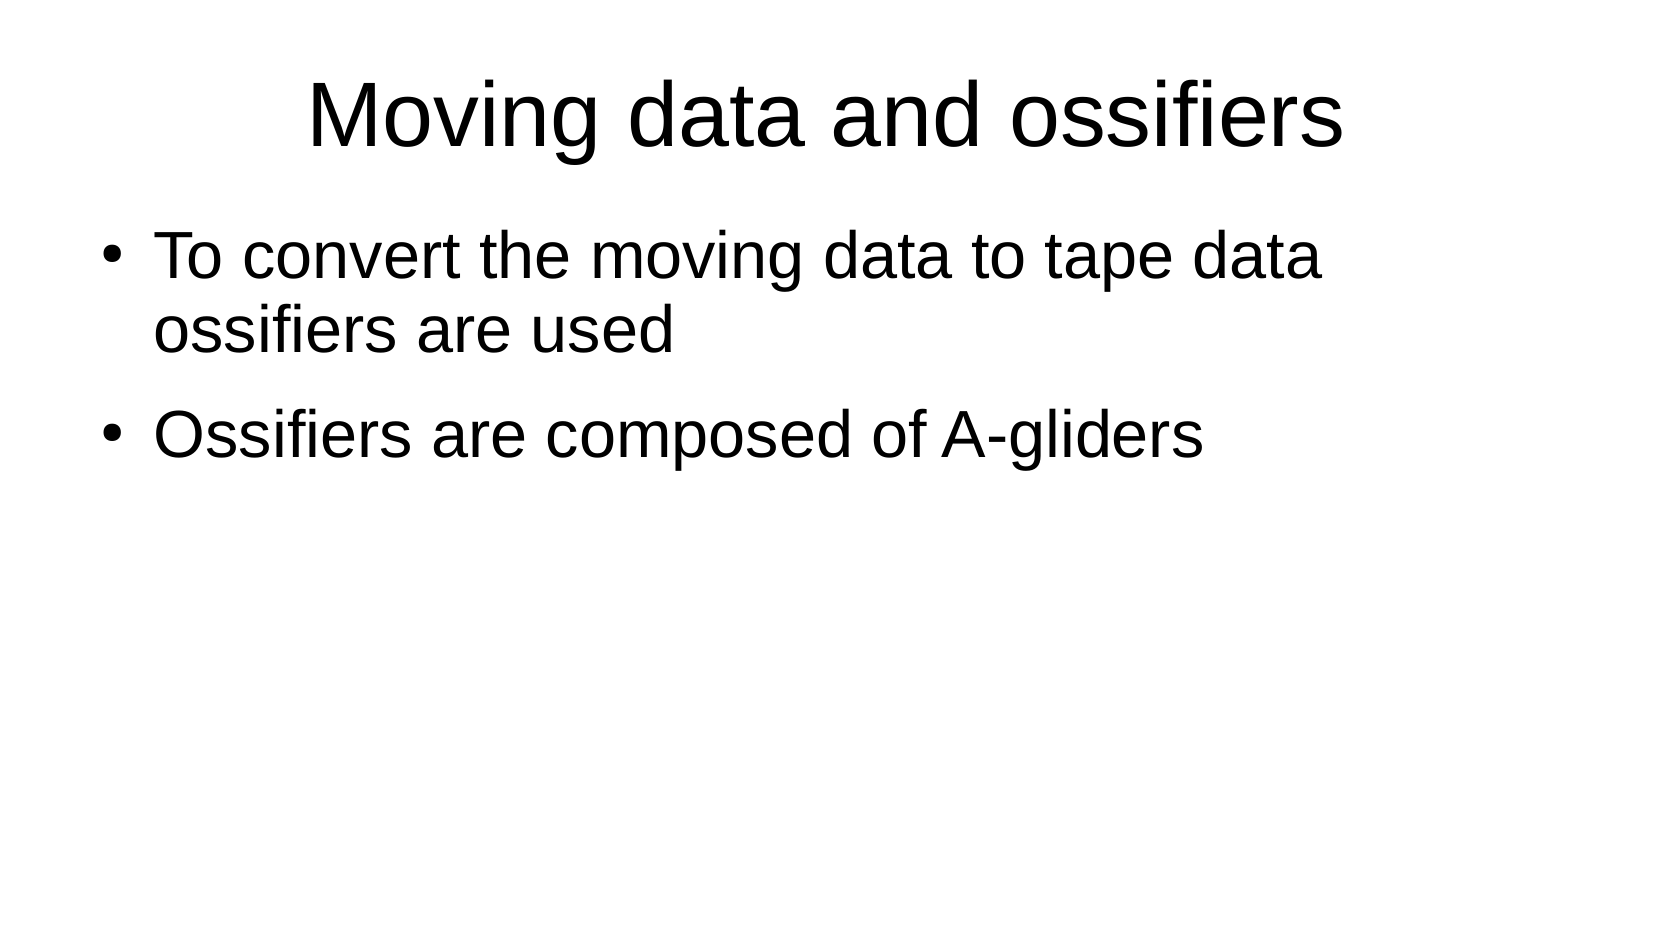

# Moving data and ossifiers
To convert the moving data to tape data ossifiers are used
Ossifiers are composed of A-gliders